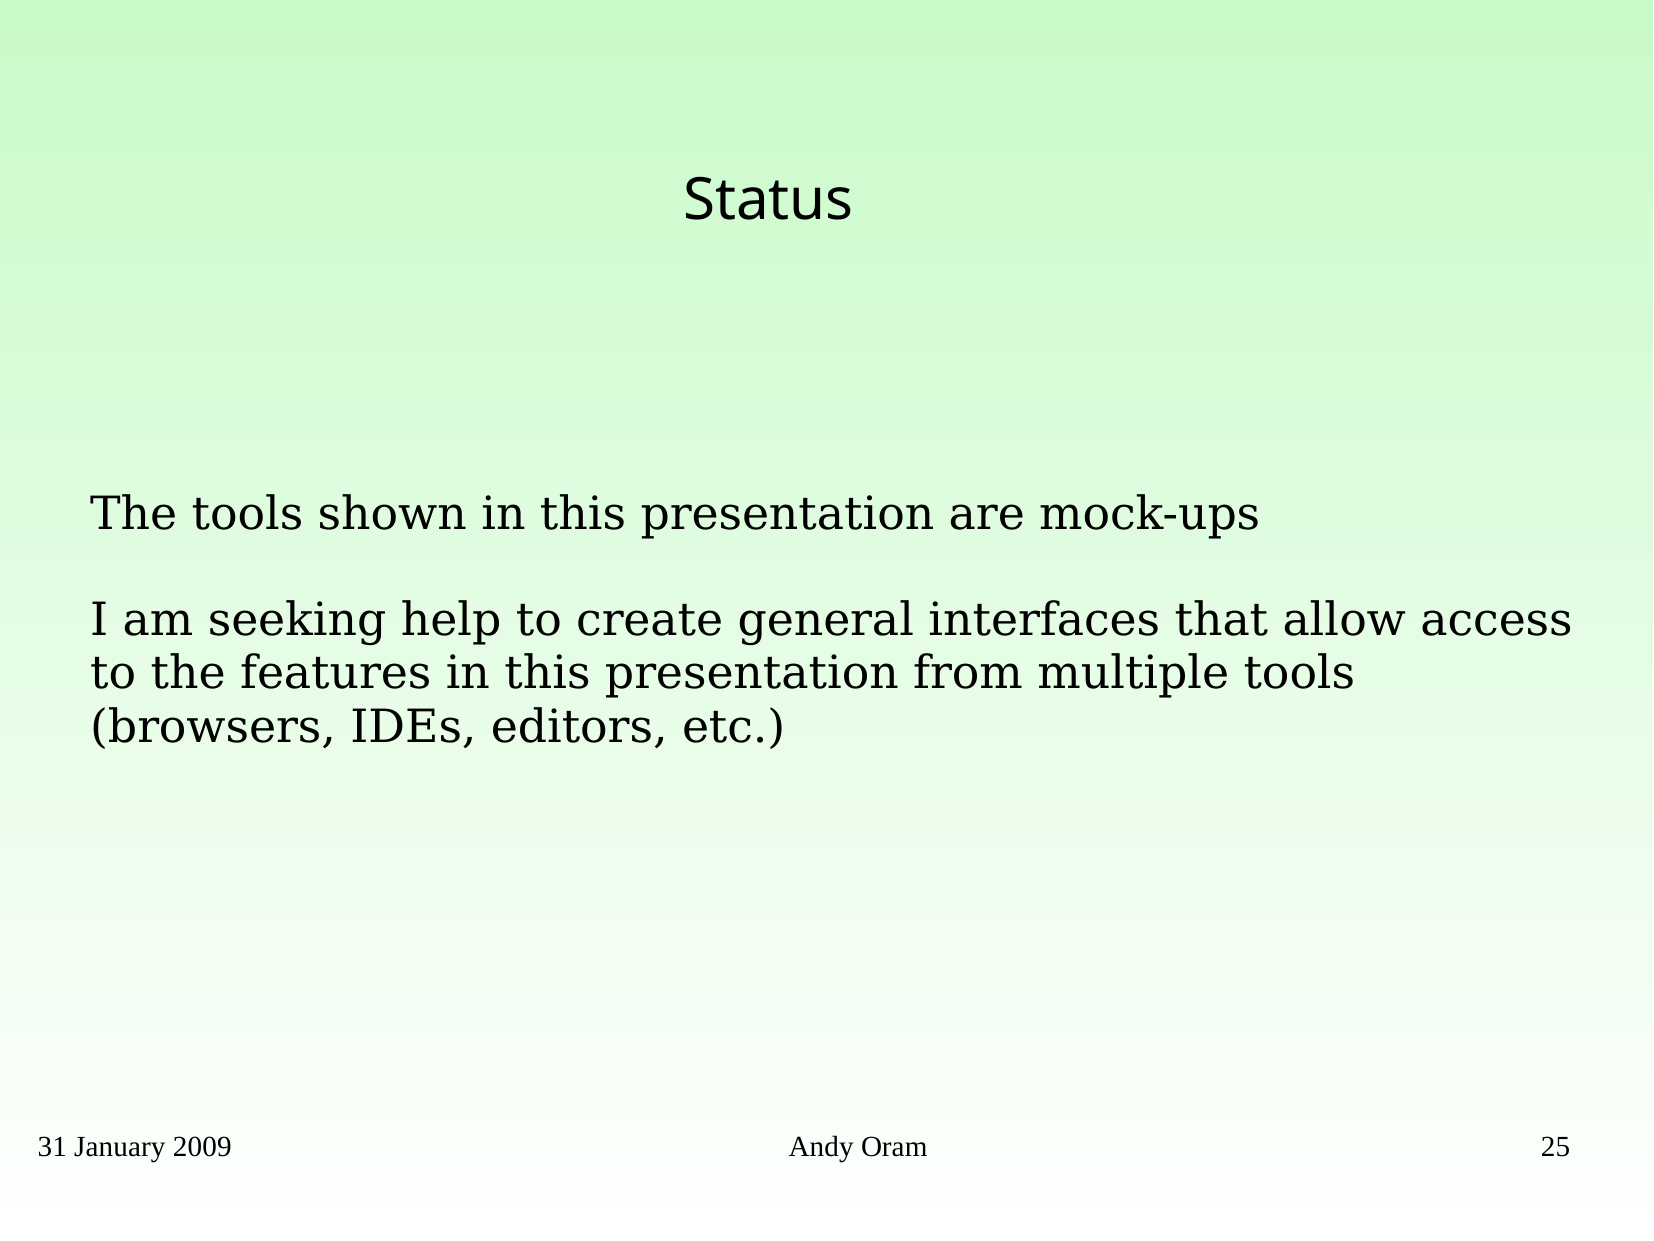

Status
The tools shown in this presentation are mock-ups
I am seeking help to create general interfaces that allow access to the features in this presentation from multiple tools (browsers, IDEs, editors, etc.)
25